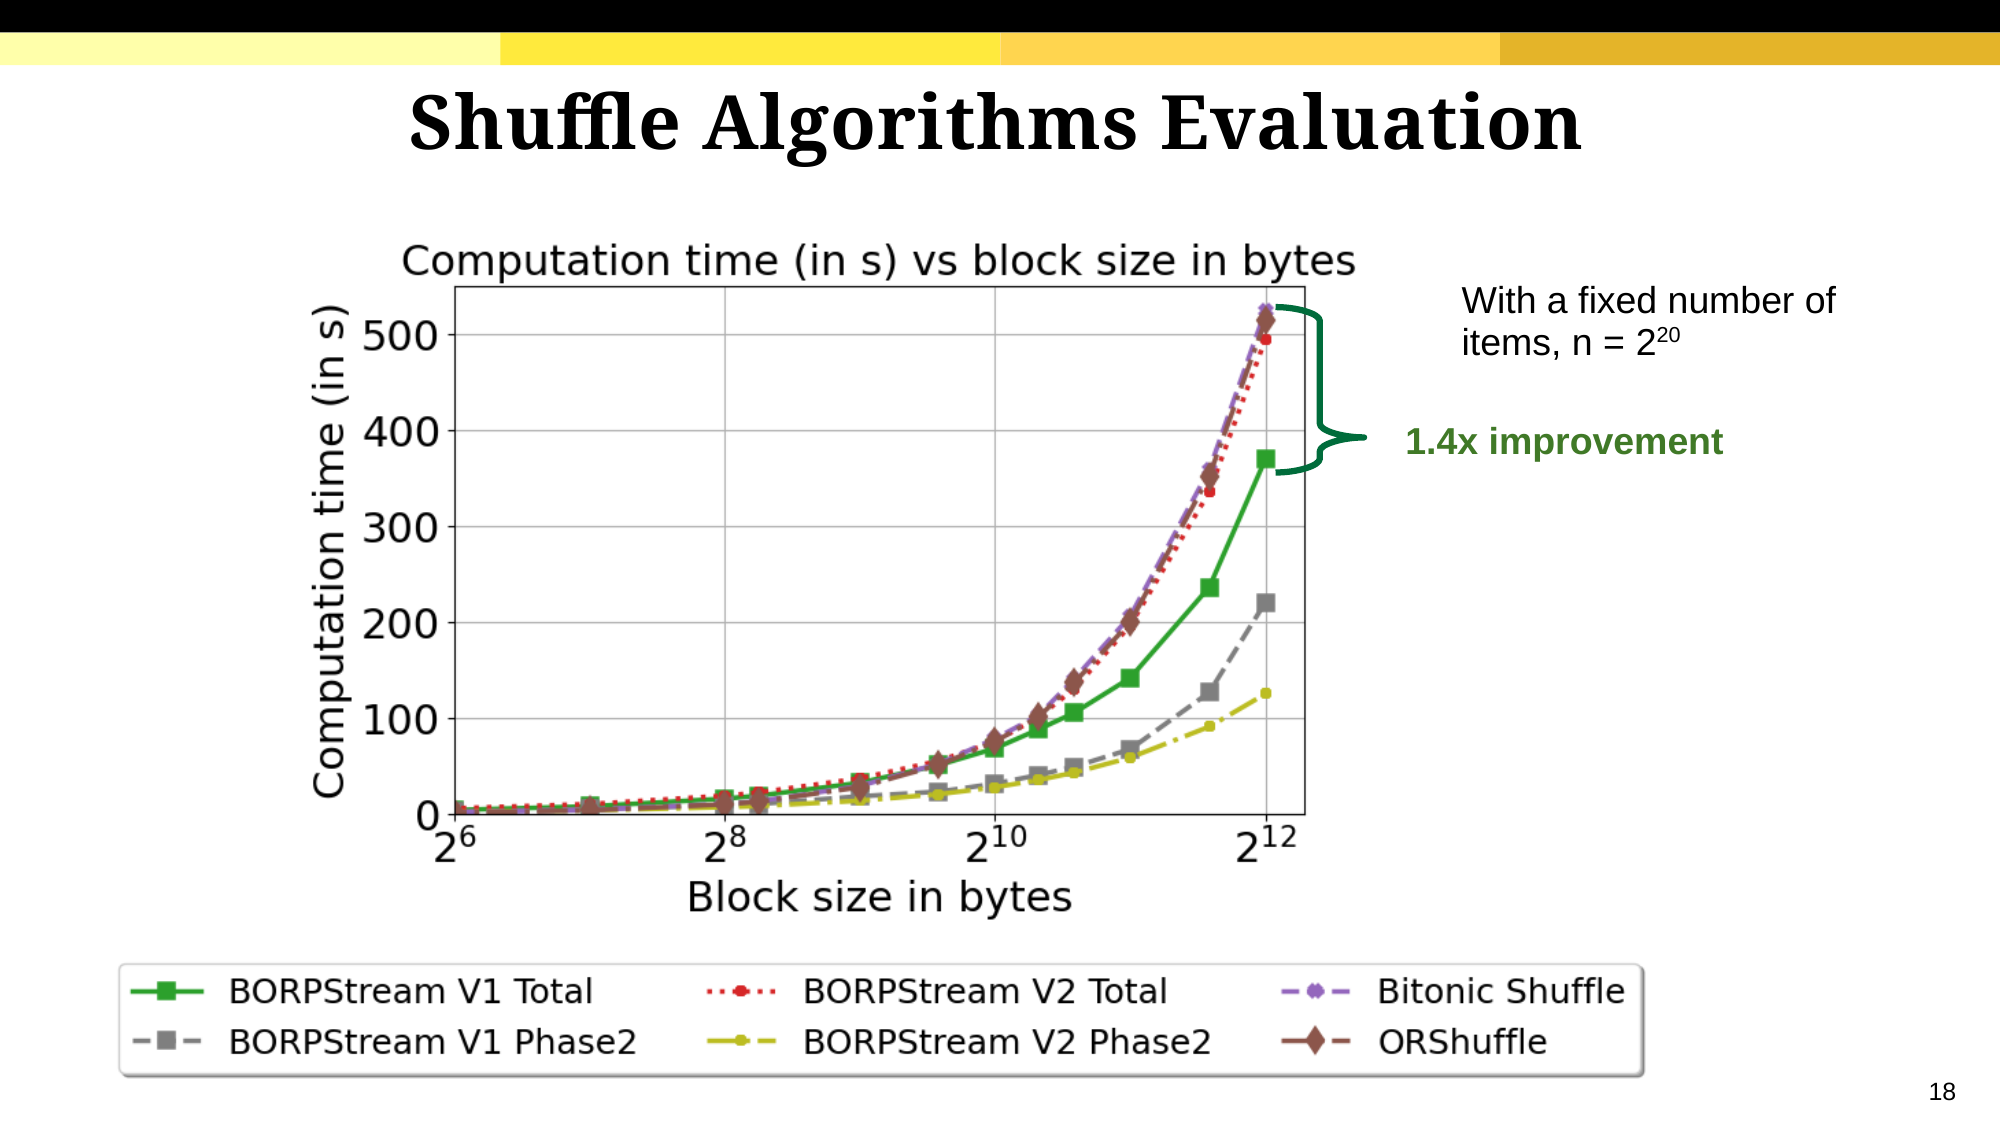

# Shuffle Algorithms Evaluation
With a fixed number of items, n = 220
1.4x improvement
18